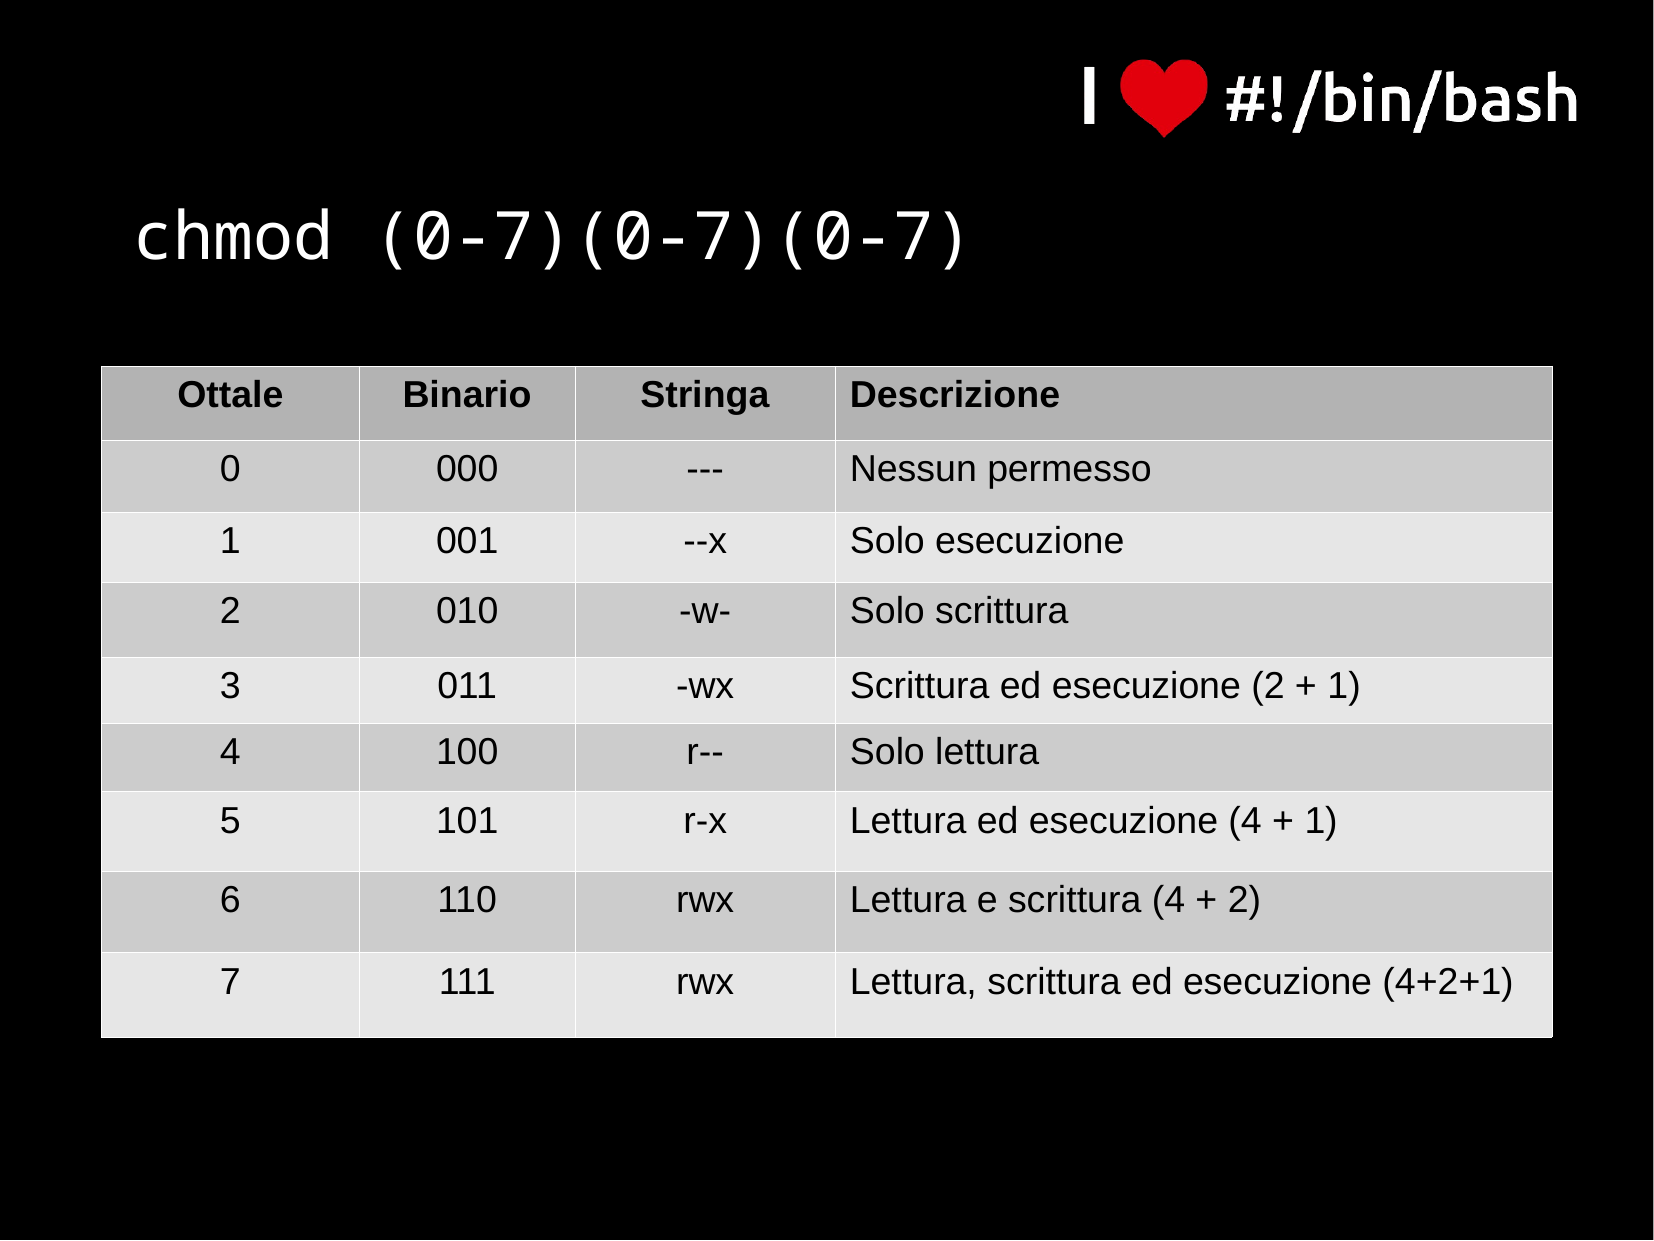

chmod (0-7)(0-7)(0-7)
| Ottale | Binario | Stringa | Descrizione |
| --- | --- | --- | --- |
| 0 | 000 | --- | Nessun permesso |
| 1 | 001 | --x | Solo esecuzione |
| 2 | 010 | -w- | Solo scrittura |
| 3 | 011 | -wx | Scrittura ed esecuzione (2 + 1) |
| 4 | 100 | r-- | Solo lettura |
| 5 | 101 | r-x | Lettura ed esecuzione (4 + 1) |
| 6 | 110 | rwx | Lettura e scrittura (4 + 2) |
| 7 | 111 | rwx | Lettura, scrittura ed esecuzione (4+2+1) |